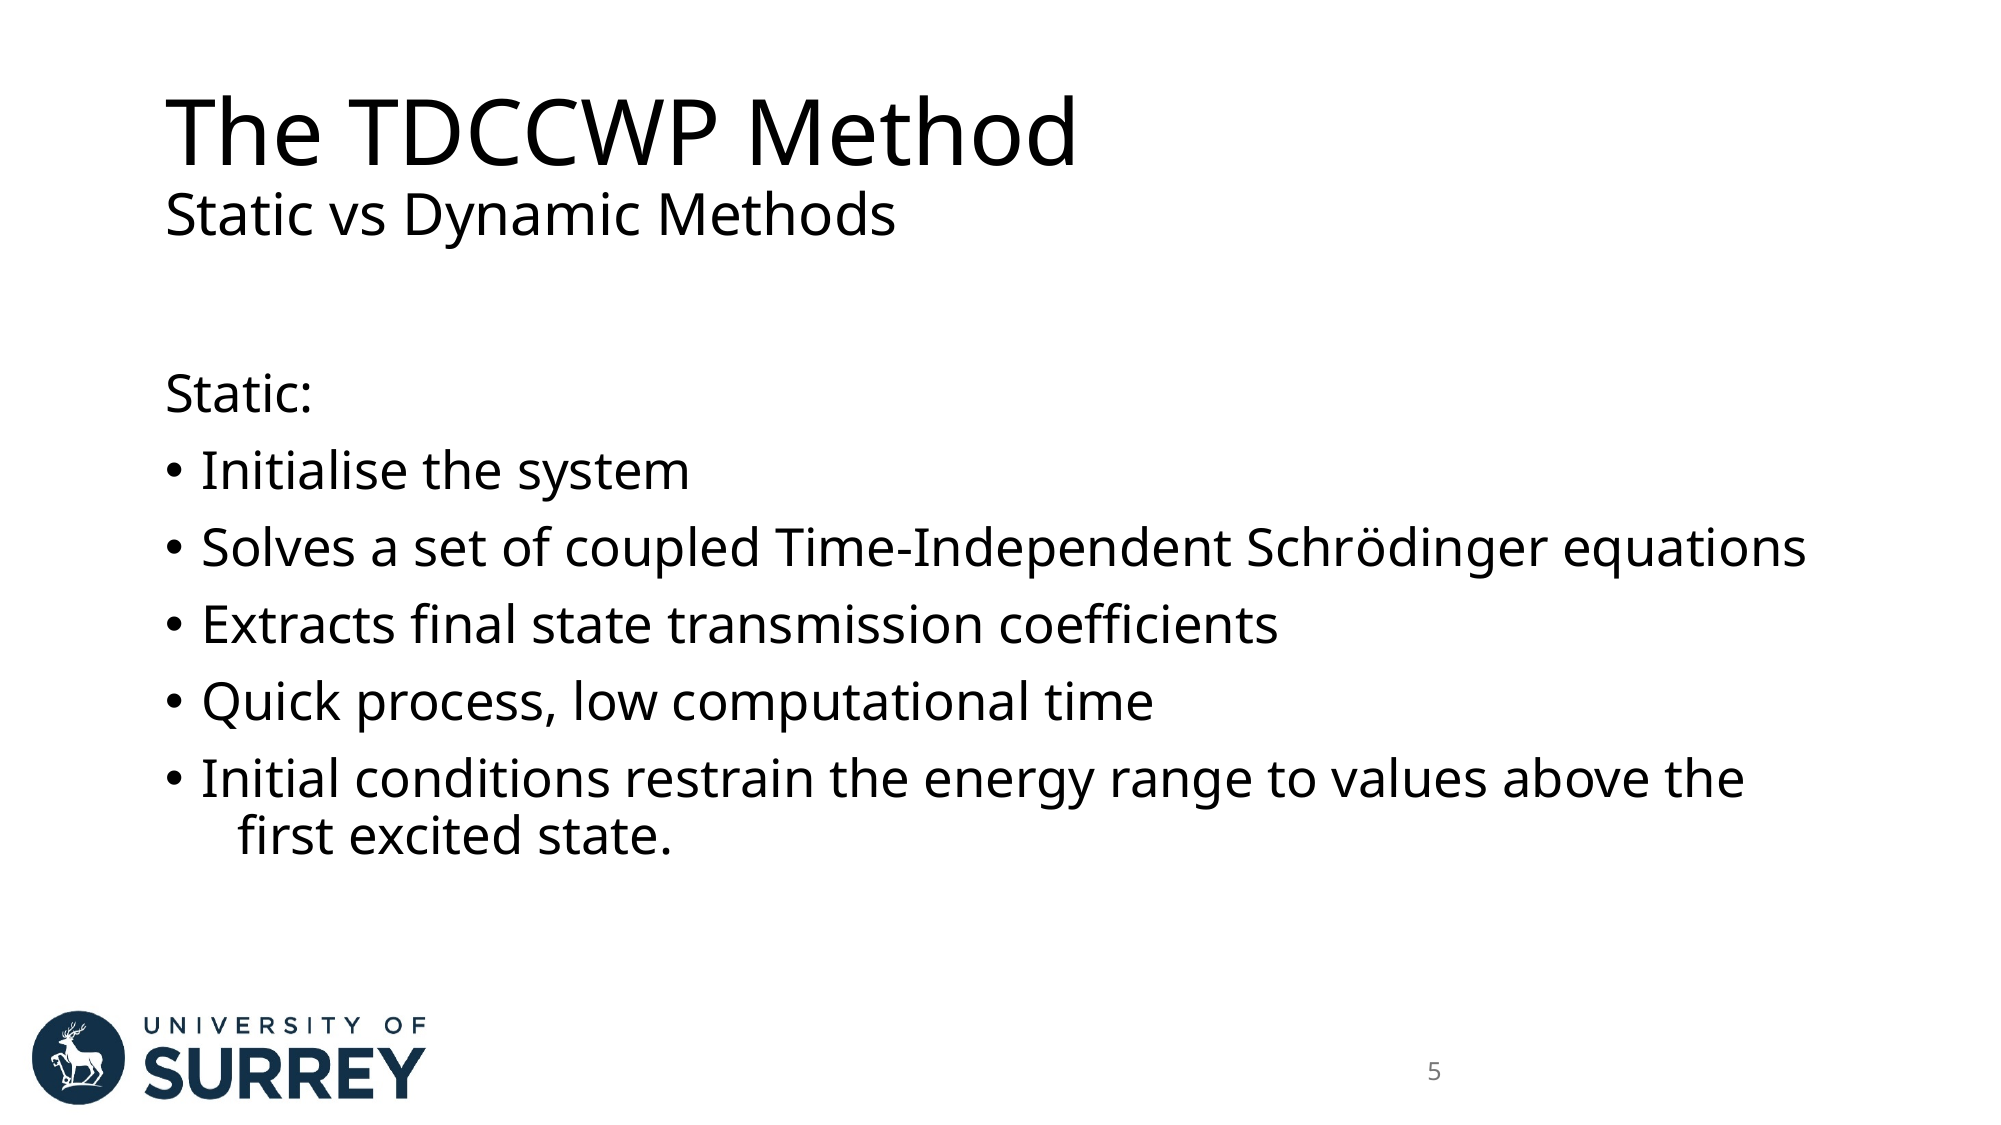

# The TDCCWP Method Static vs Dynamic Methods
Static:
Initialise the system
Solves a set of coupled Time-Independent Schrӧdinger equations
Extracts final state transmission coefficients
Quick process, low computational time
Initial conditions restrain the energy range to values above the first excited state.